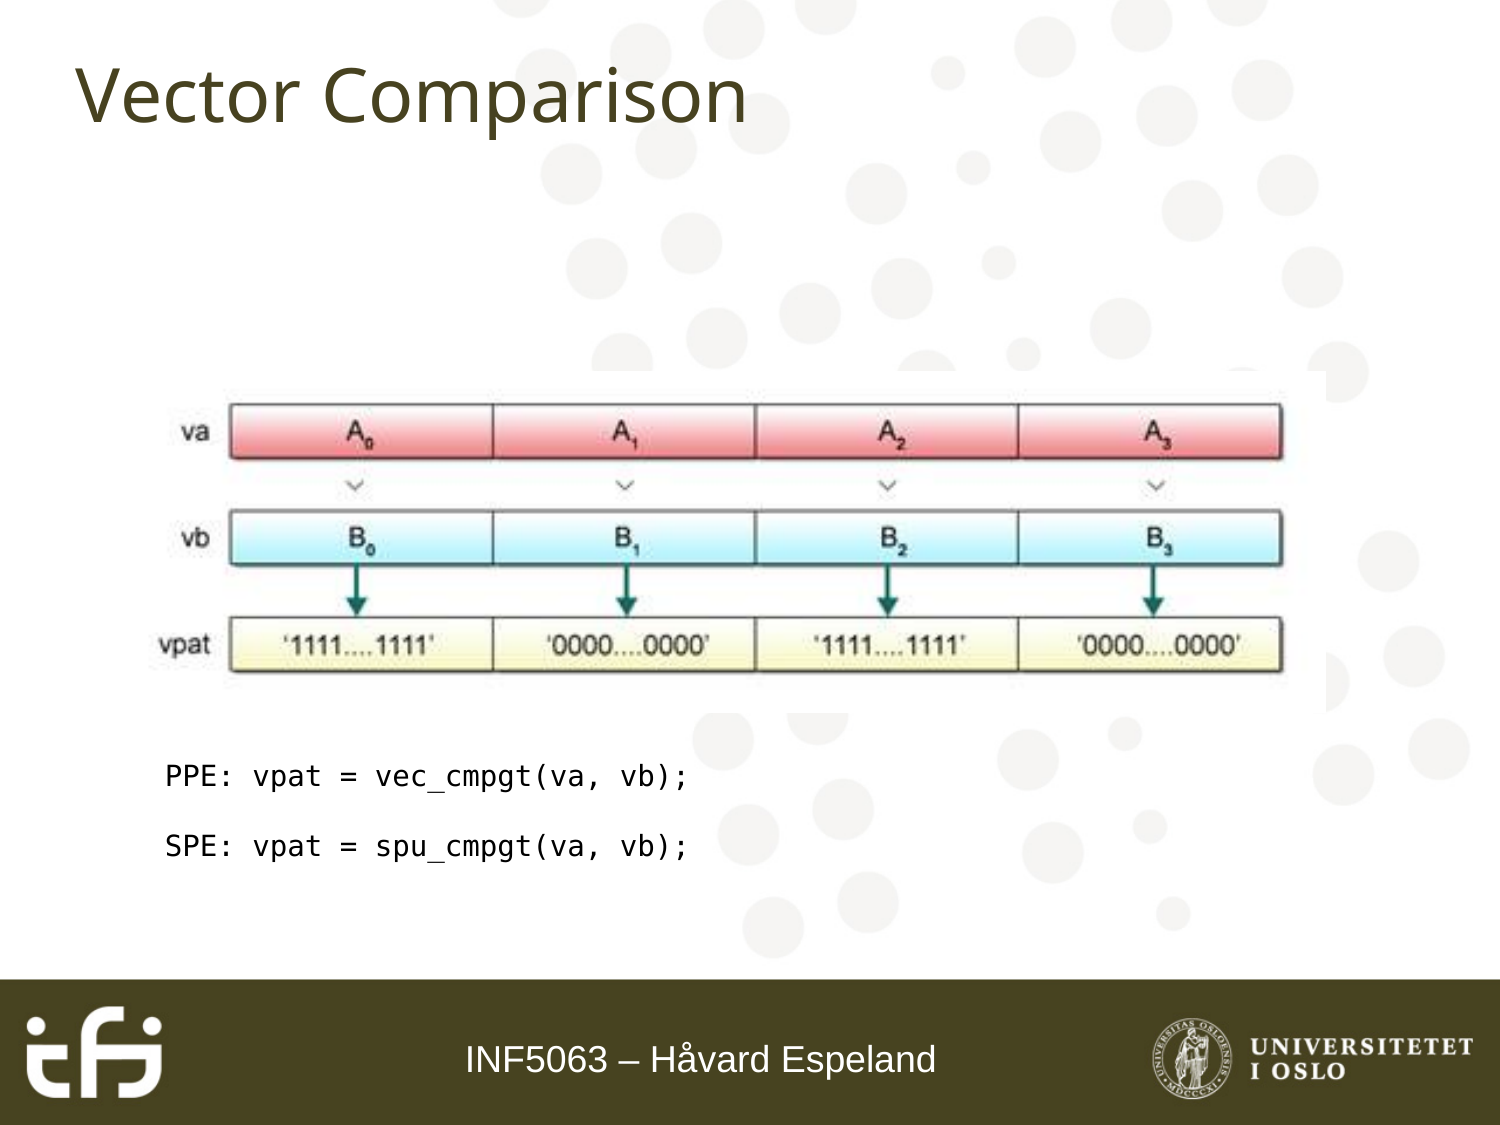

# Vector Comparison
PPE: vpat = vec_cmpgt(va, vb);
SPE: vpat = spu_cmpgt(va, vb);